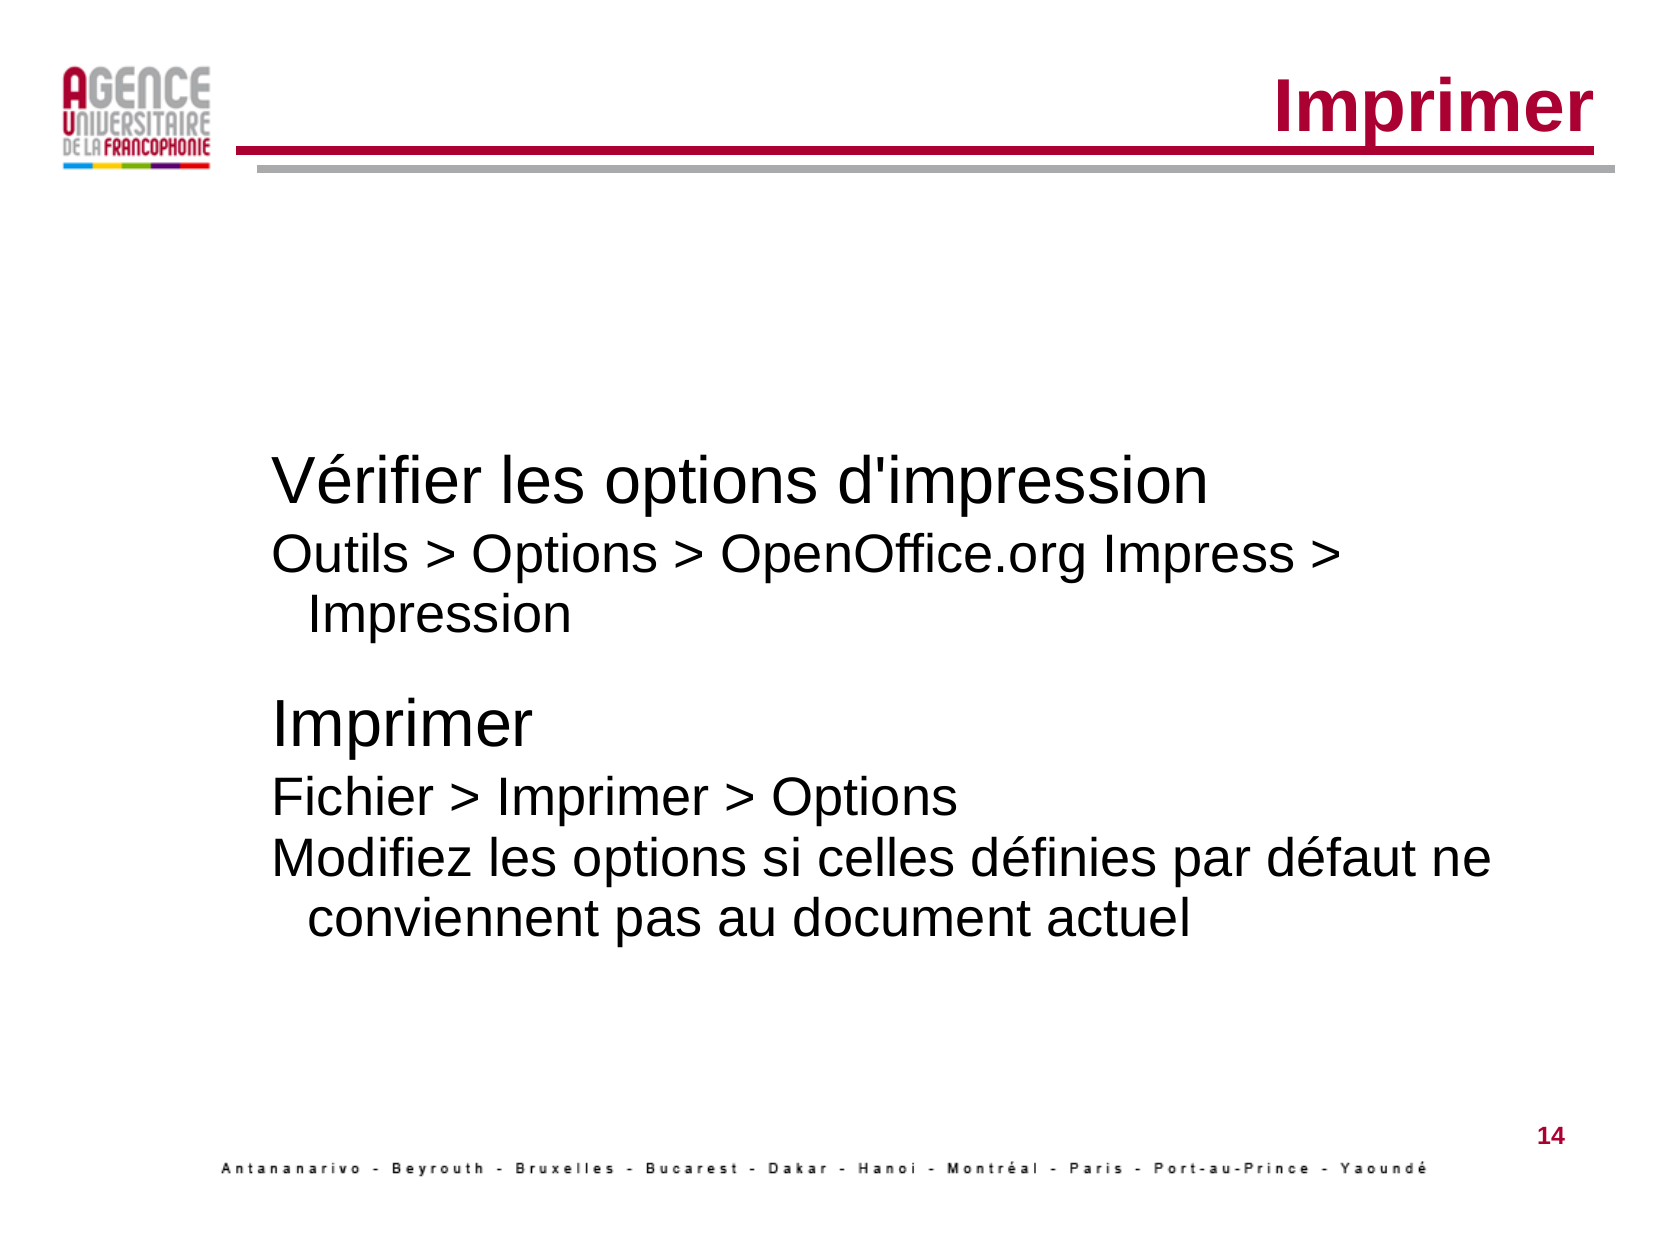

# Imprimer
Vérifier les options d'impression
Outils > Options > OpenOffice.org Impress > Impression
Imprimer
Fichier > Imprimer > Options
Modifiez les options si celles définies par défaut ne conviennent pas au document actuel
14